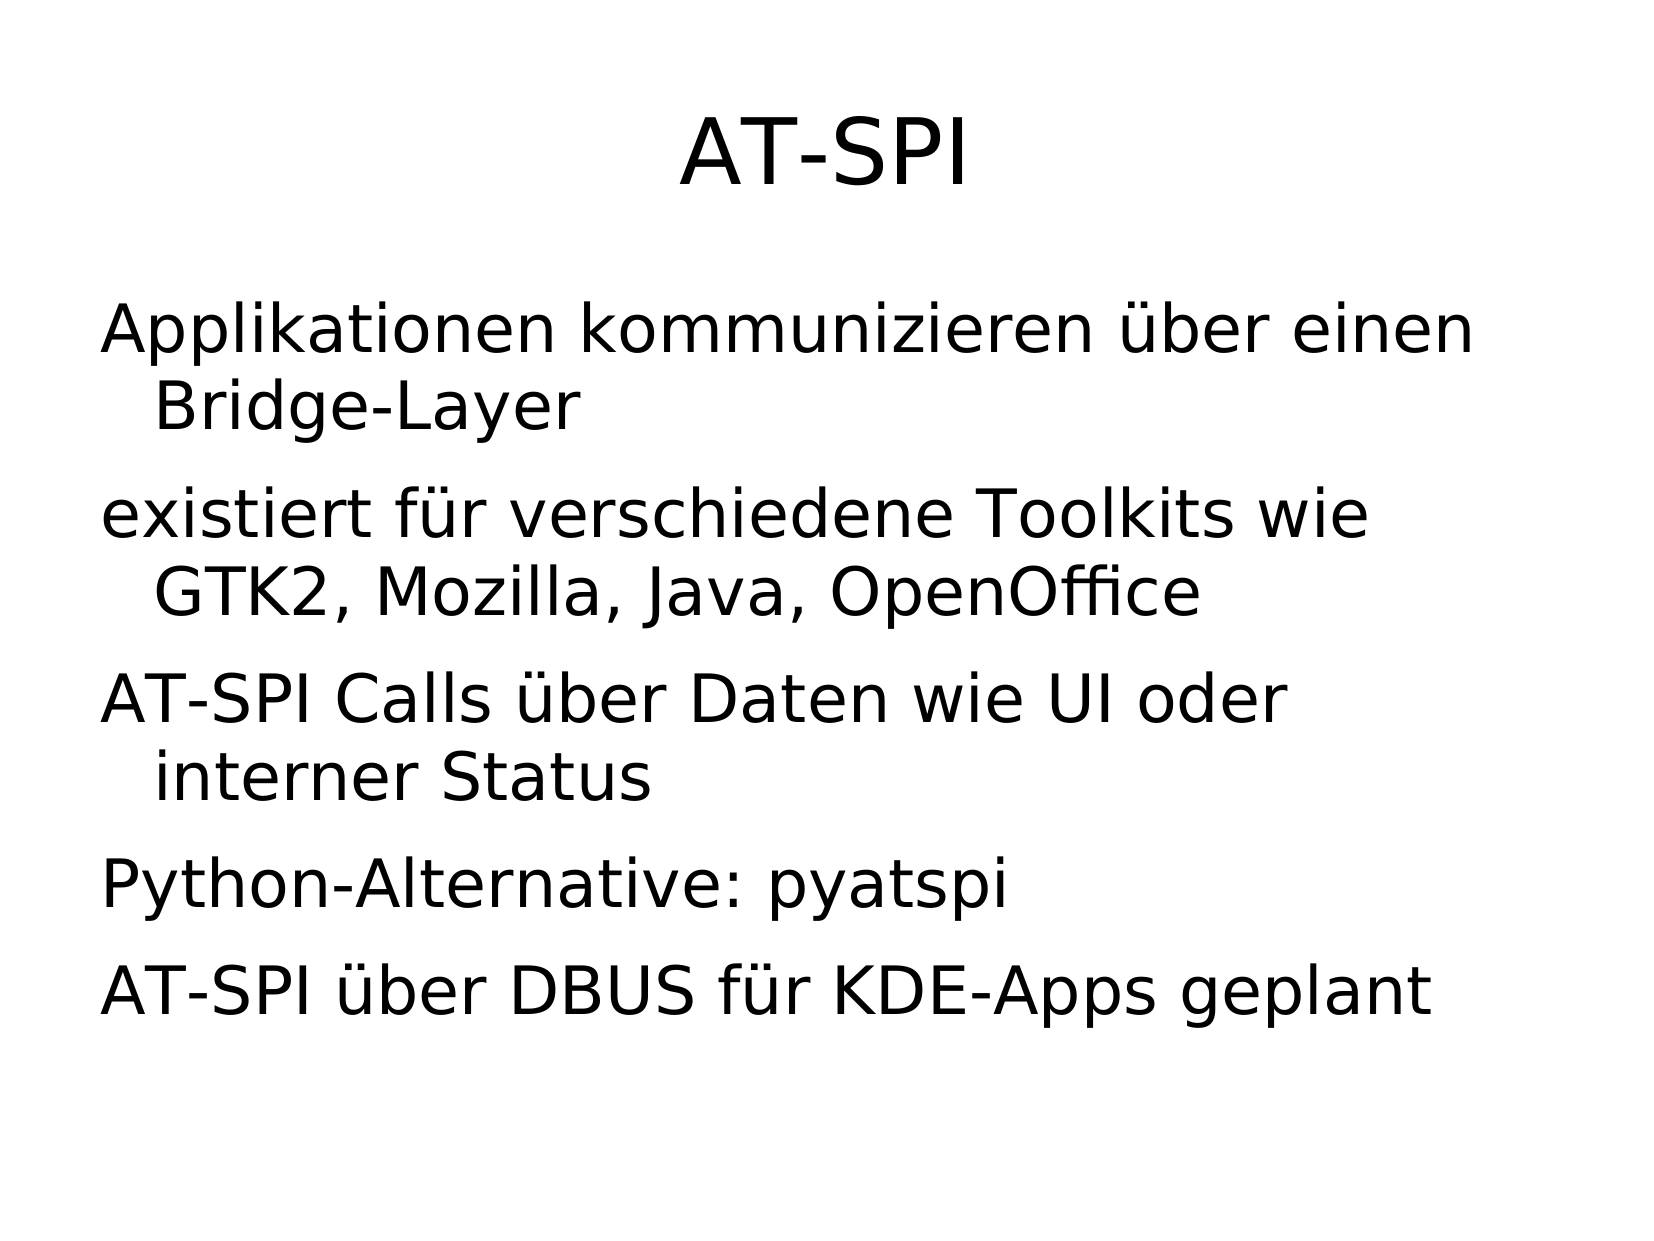

# AT-SPI
Applikationen kommunizieren über einen Bridge-Layer
existiert für verschiedene Toolkits wie GTK2, Mozilla, Java, OpenOffice
AT-SPI Calls über Daten wie UI oder interner Status
Python-Alternative: pyatspi
AT-SPI über DBUS für KDE-Apps geplant